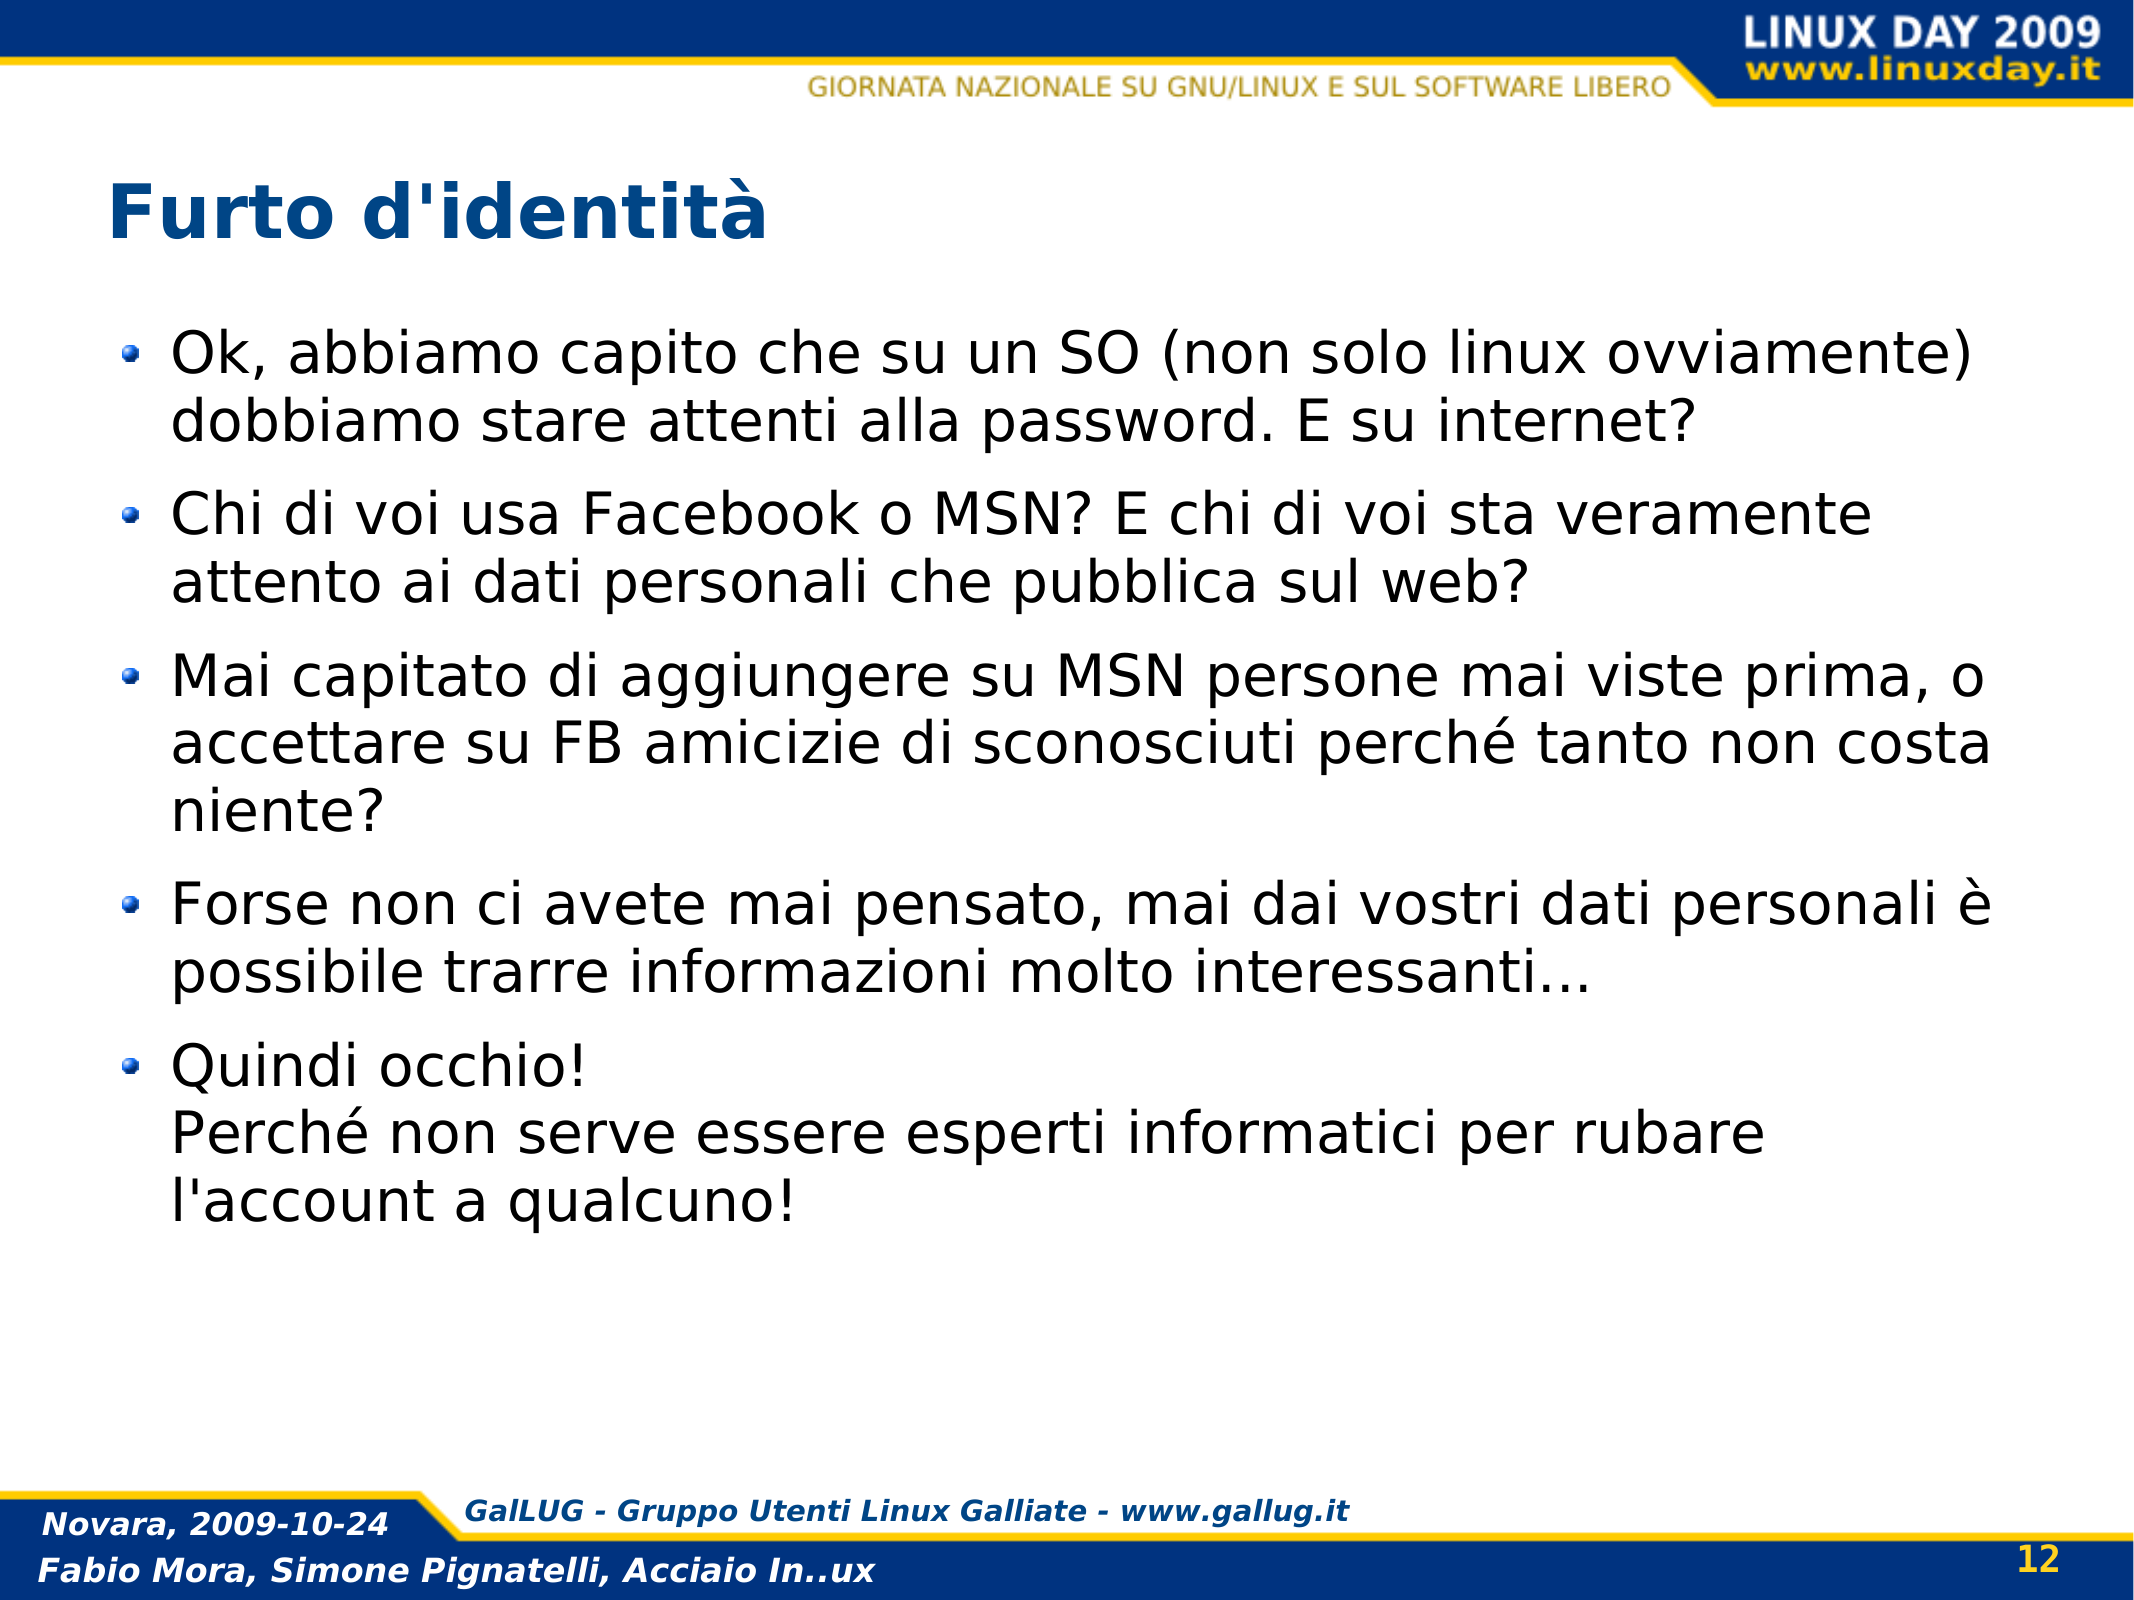

# Furto d'identità
Ok, abbiamo capito che su un SO (non solo linux ovviamente) dobbiamo stare attenti alla password. E su internet?
Chi di voi usa Facebook o MSN? E chi di voi sta veramente attento ai dati personali che pubblica sul web?
Mai capitato di aggiungere su MSN persone mai viste prima, o accettare su FB amicizie di sconosciuti perché tanto non costa niente?
Forse non ci avete mai pensato, mai dai vostri dati personali è possibile trarre informazioni molto interessanti...
Quindi occhio!
Perché non serve essere esperti informatici per rubare l'account a qualcuno!